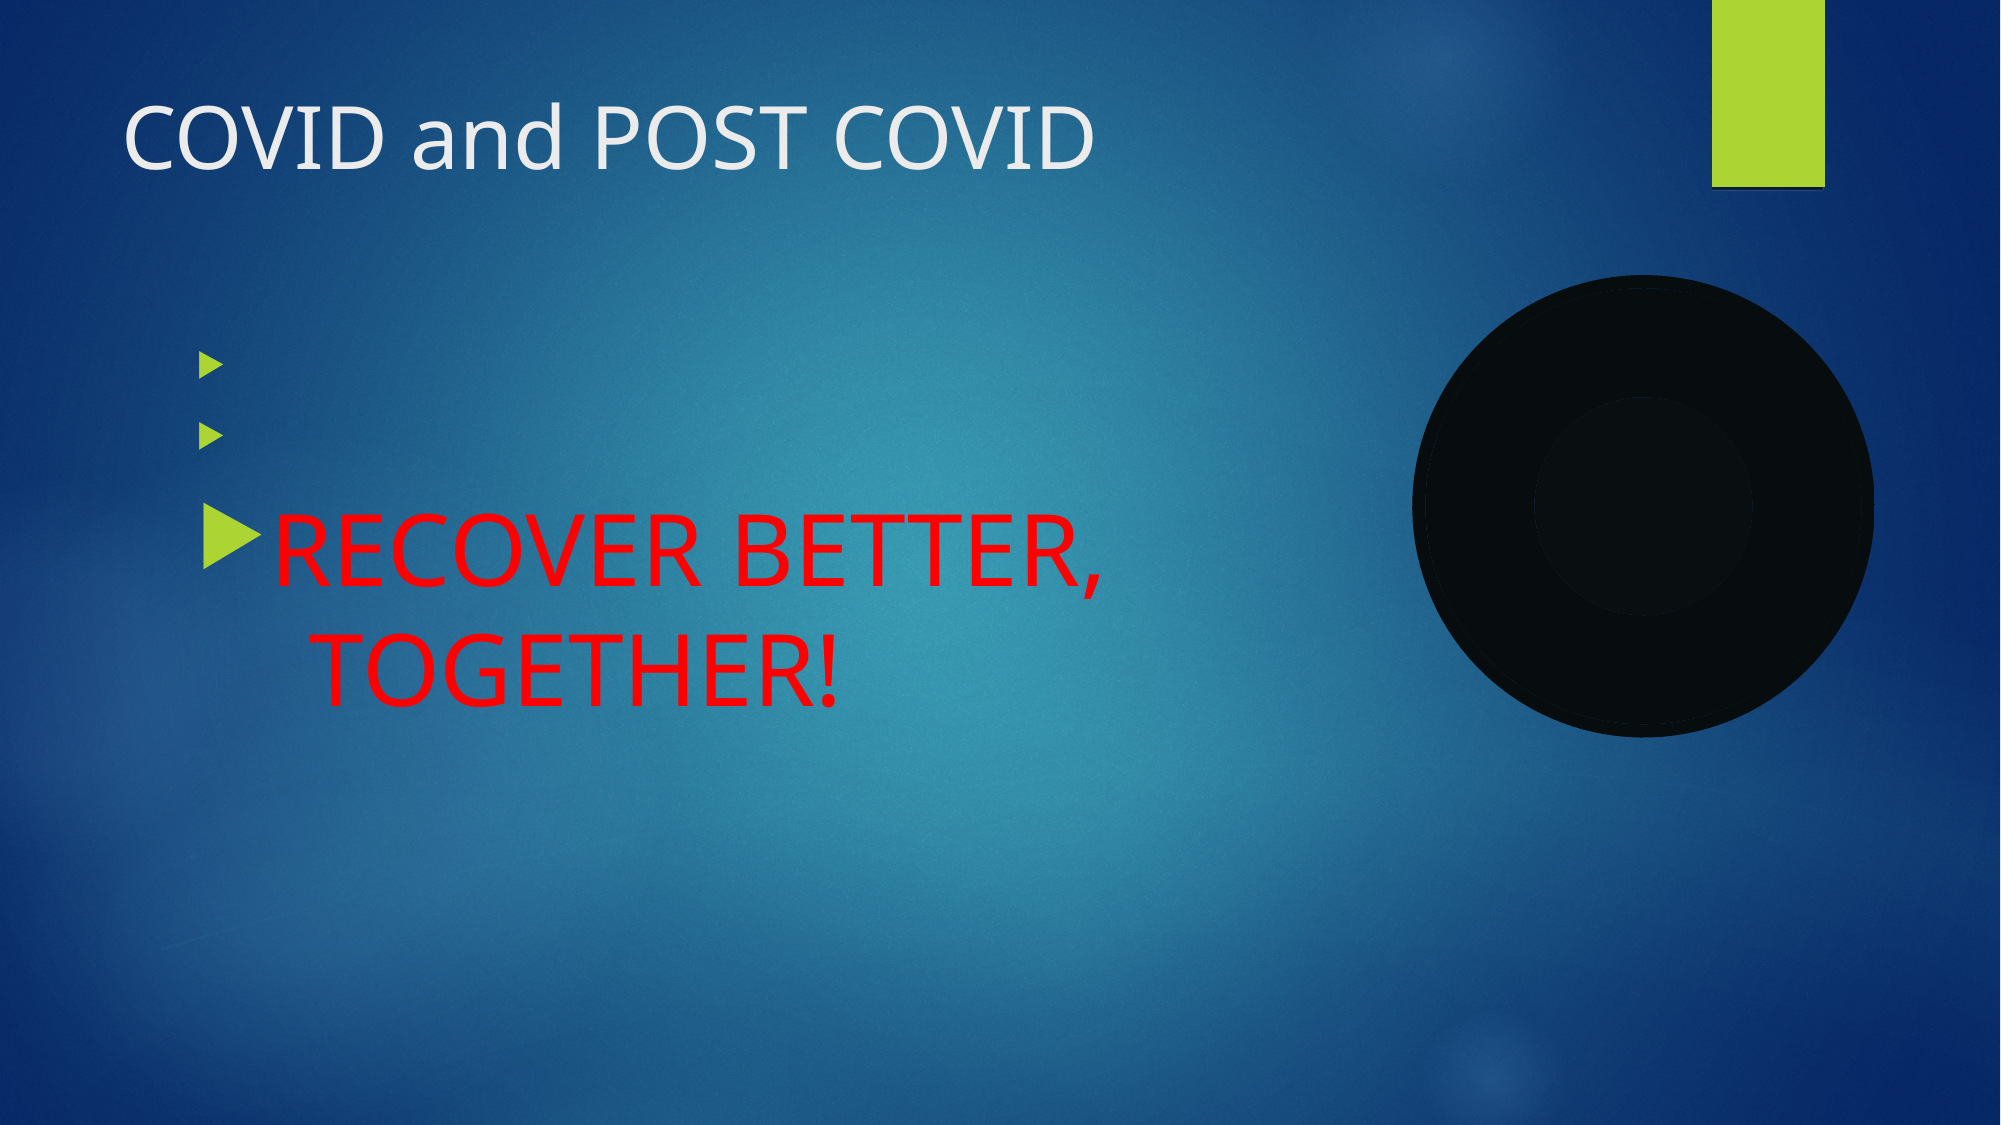

# COVID and POST COVID
RECOVER BETTER, TOGETHER!